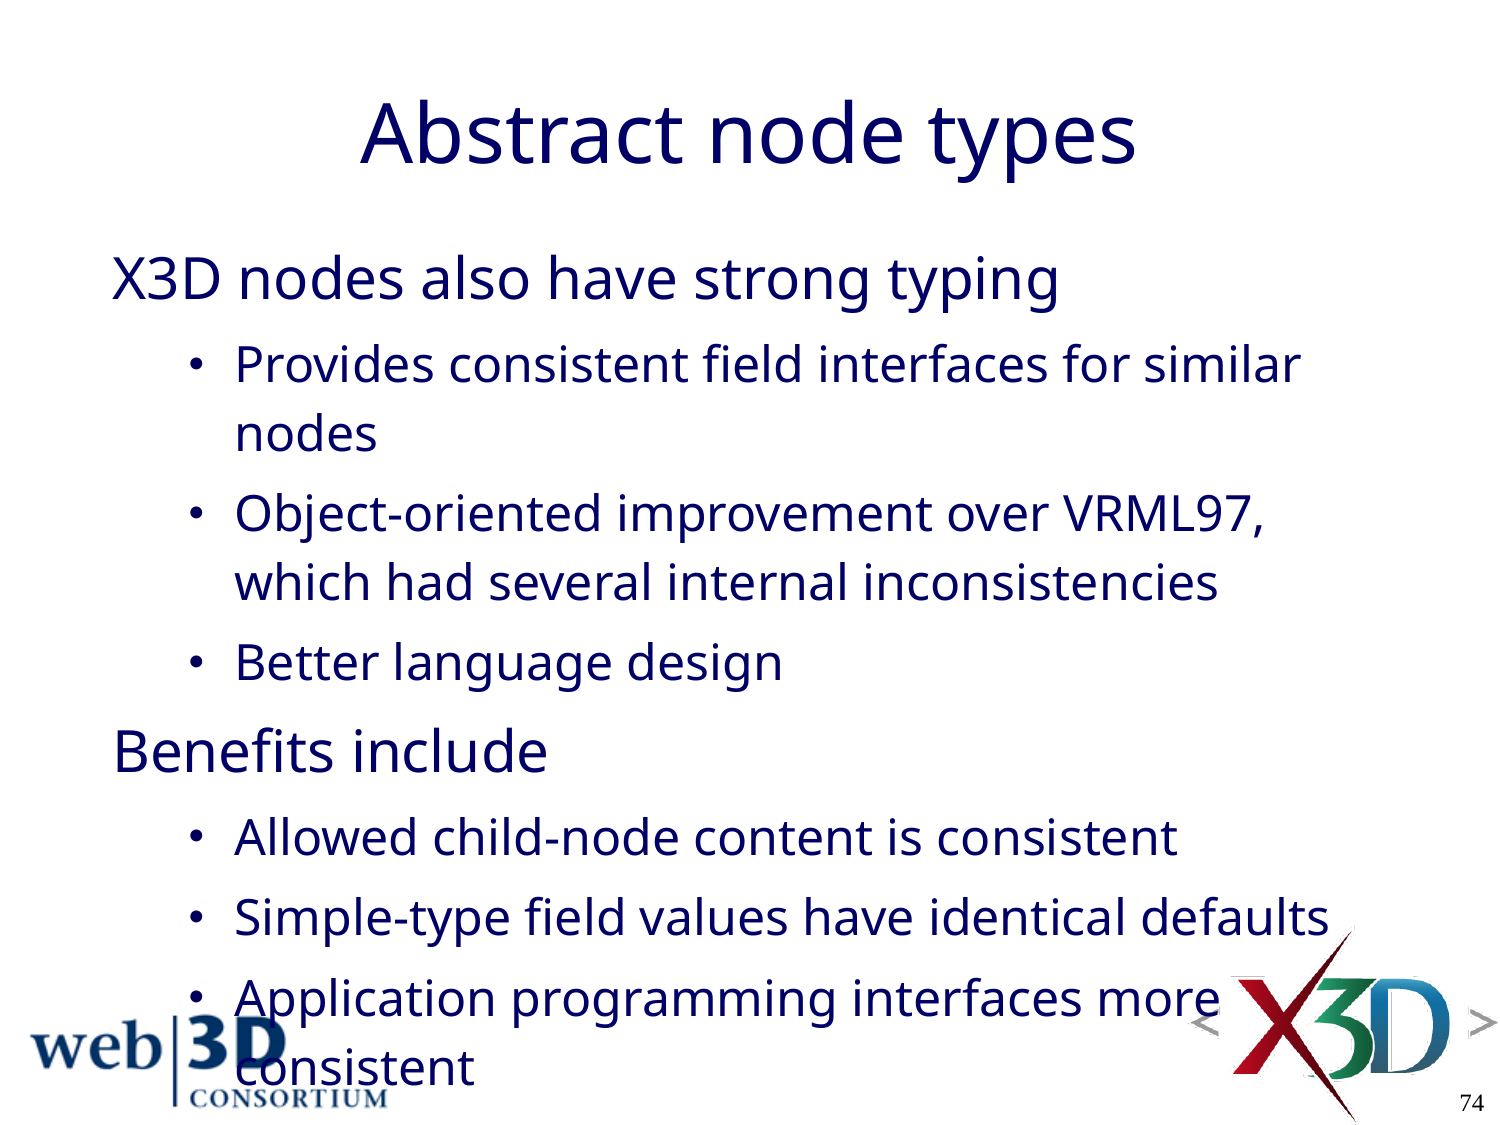

# Abstract node types
X3D nodes also have strong typing
Provides consistent field interfaces for similar nodes
Object-oriented improvement over VRML97, which had several internal inconsistencies
Better language design
Benefits include
Allowed child-node content is consistent
Simple-type field values have identical defaults
Application programming interfaces more consistent
Definitions are easier to remember and apply